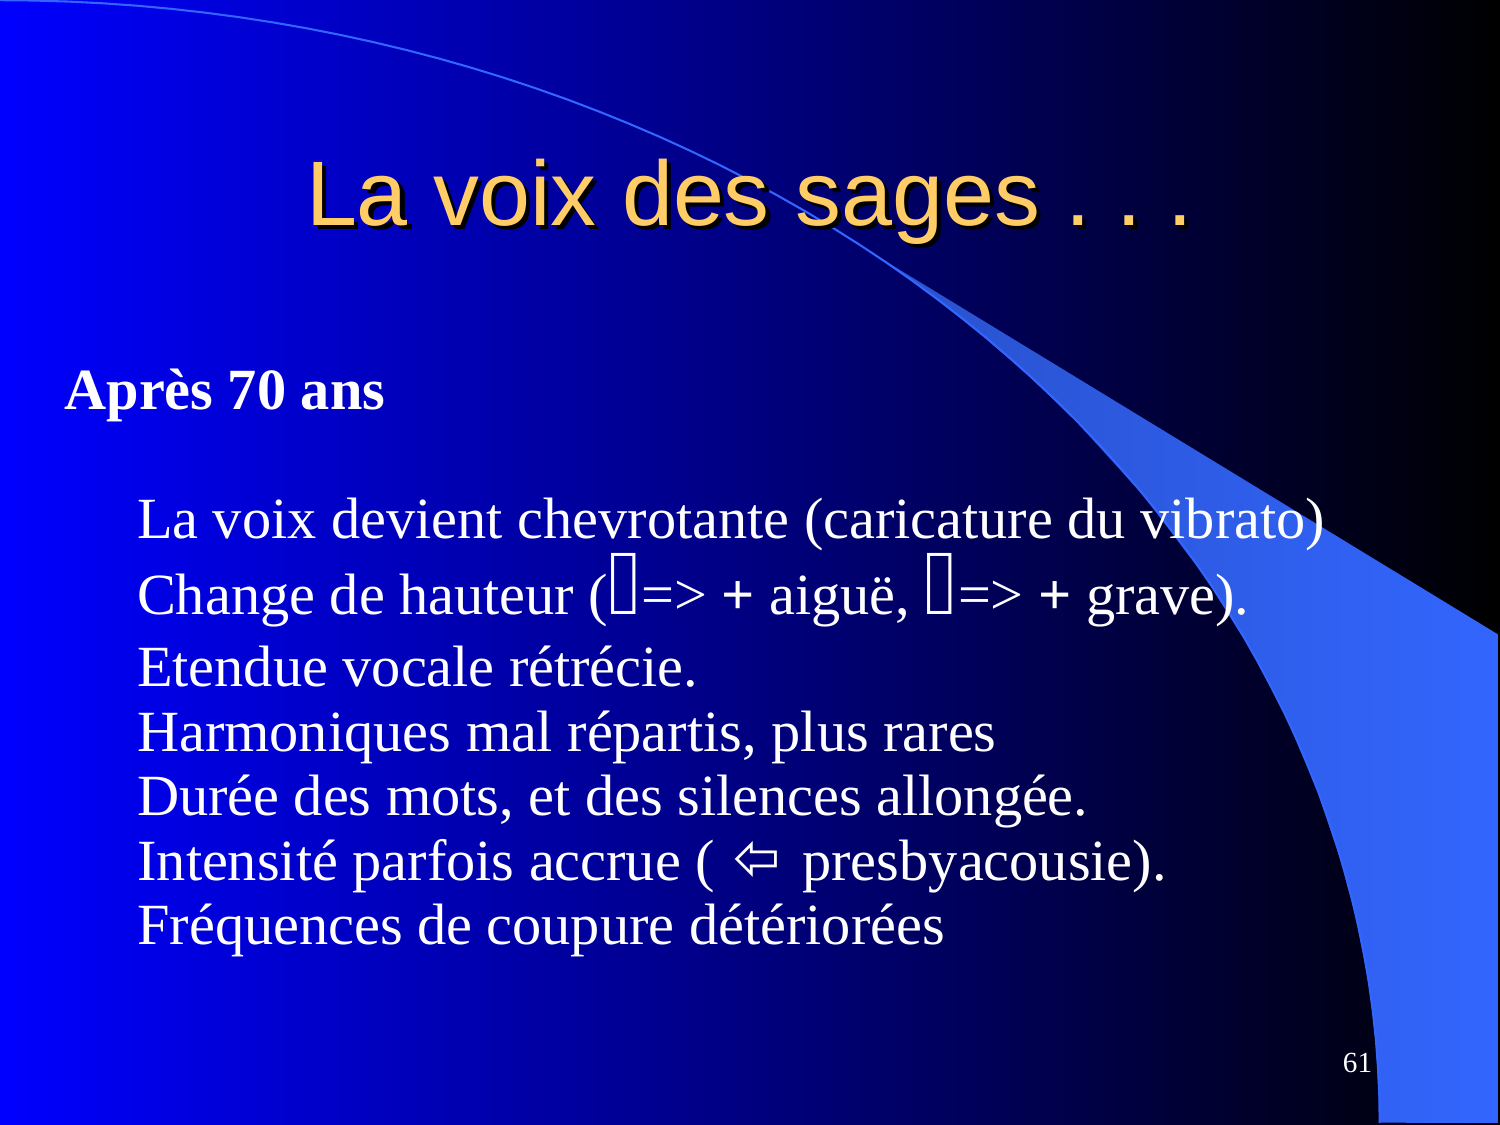

# La voix des sages . . .
Après 70 ans
 La voix devient chevrotante (caricature du vibrato)
 Change de hauteur (=> + aiguë, => + grave).
 Etendue vocale rétrécie.
 Harmoniques mal répartis, plus rares
 Durée des mots, et des silences allongée.
 Intensité parfois accrue (  presbyacousie).
 Fréquences de coupure détériorées
61